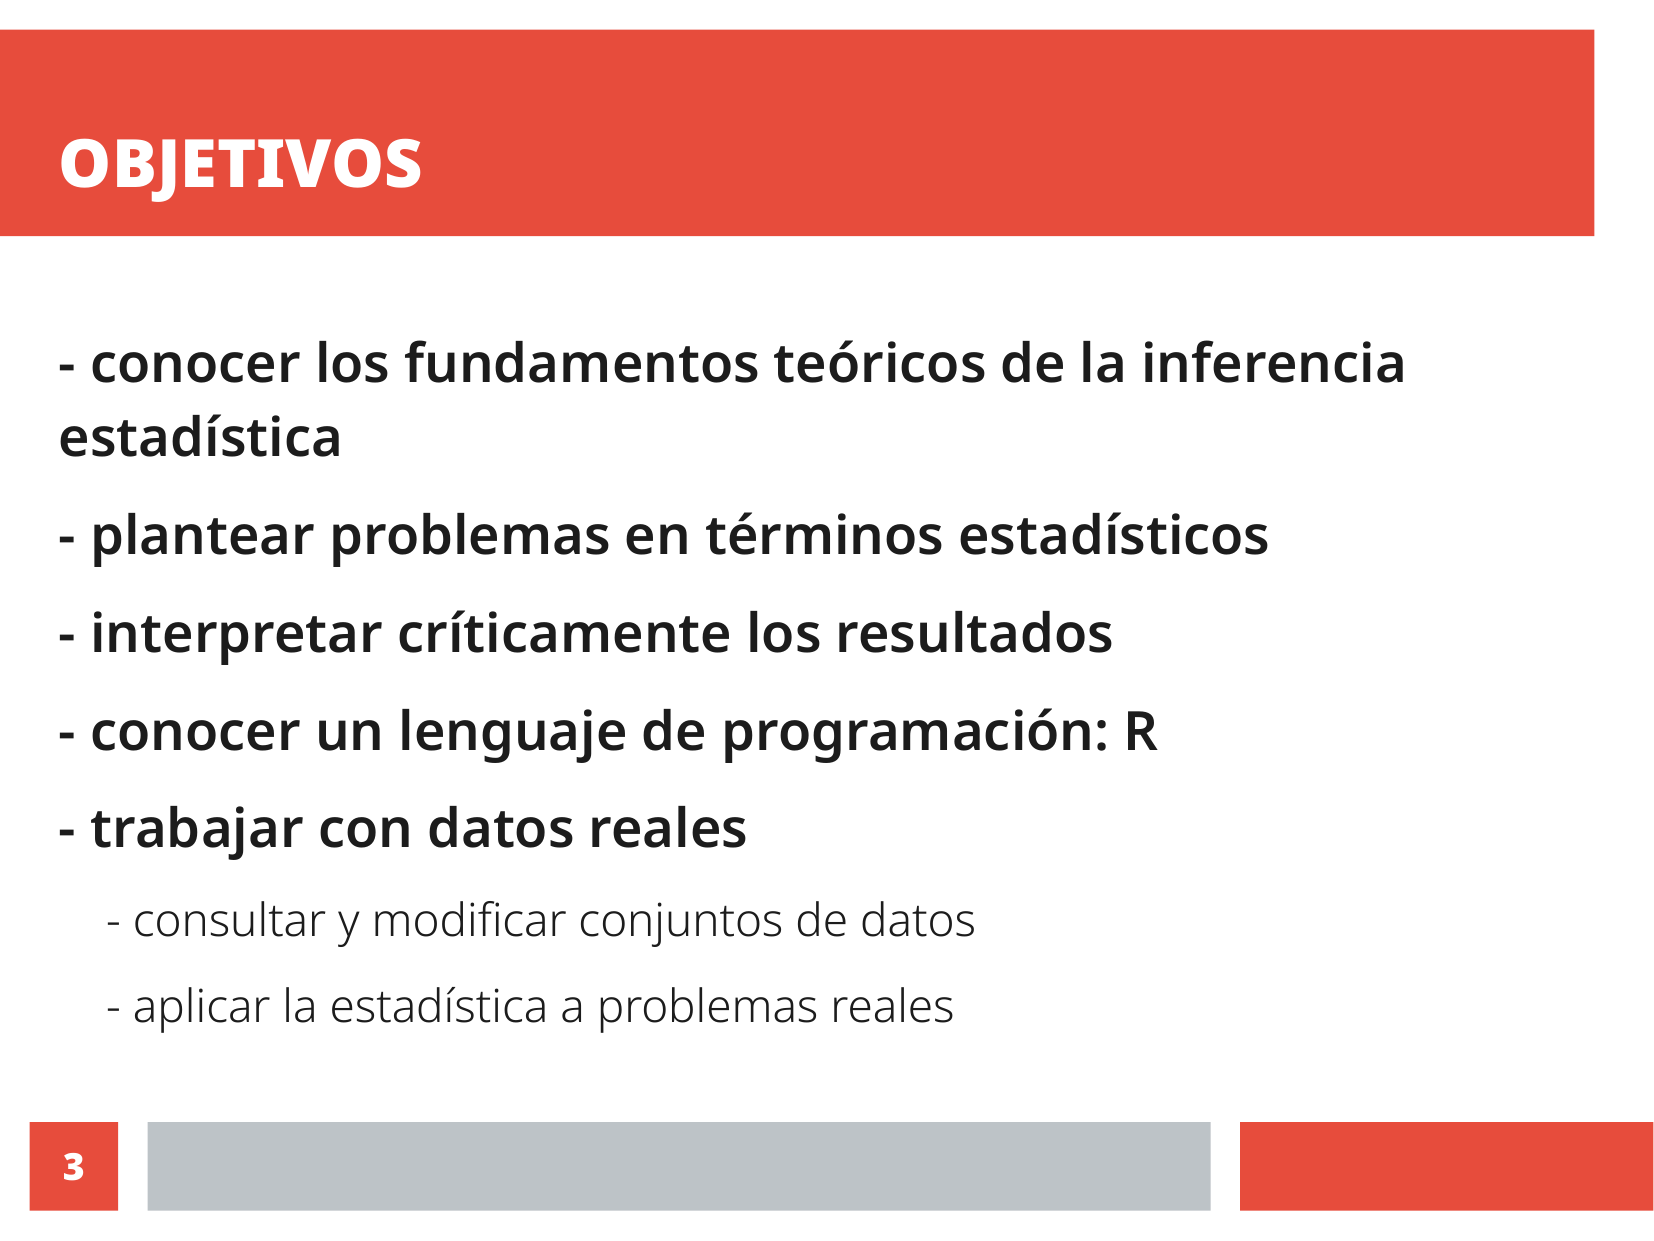

# OBJETIVOS
- conocer los fundamentos teóricos de la inferencia estadística
- plantear problemas en términos estadísticos
- interpretar críticamente los resultados
- conocer un lenguaje de programación: R
- trabajar con datos reales
- consultar y modificar conjuntos de datos
- aplicar la estadística a problemas reales
3